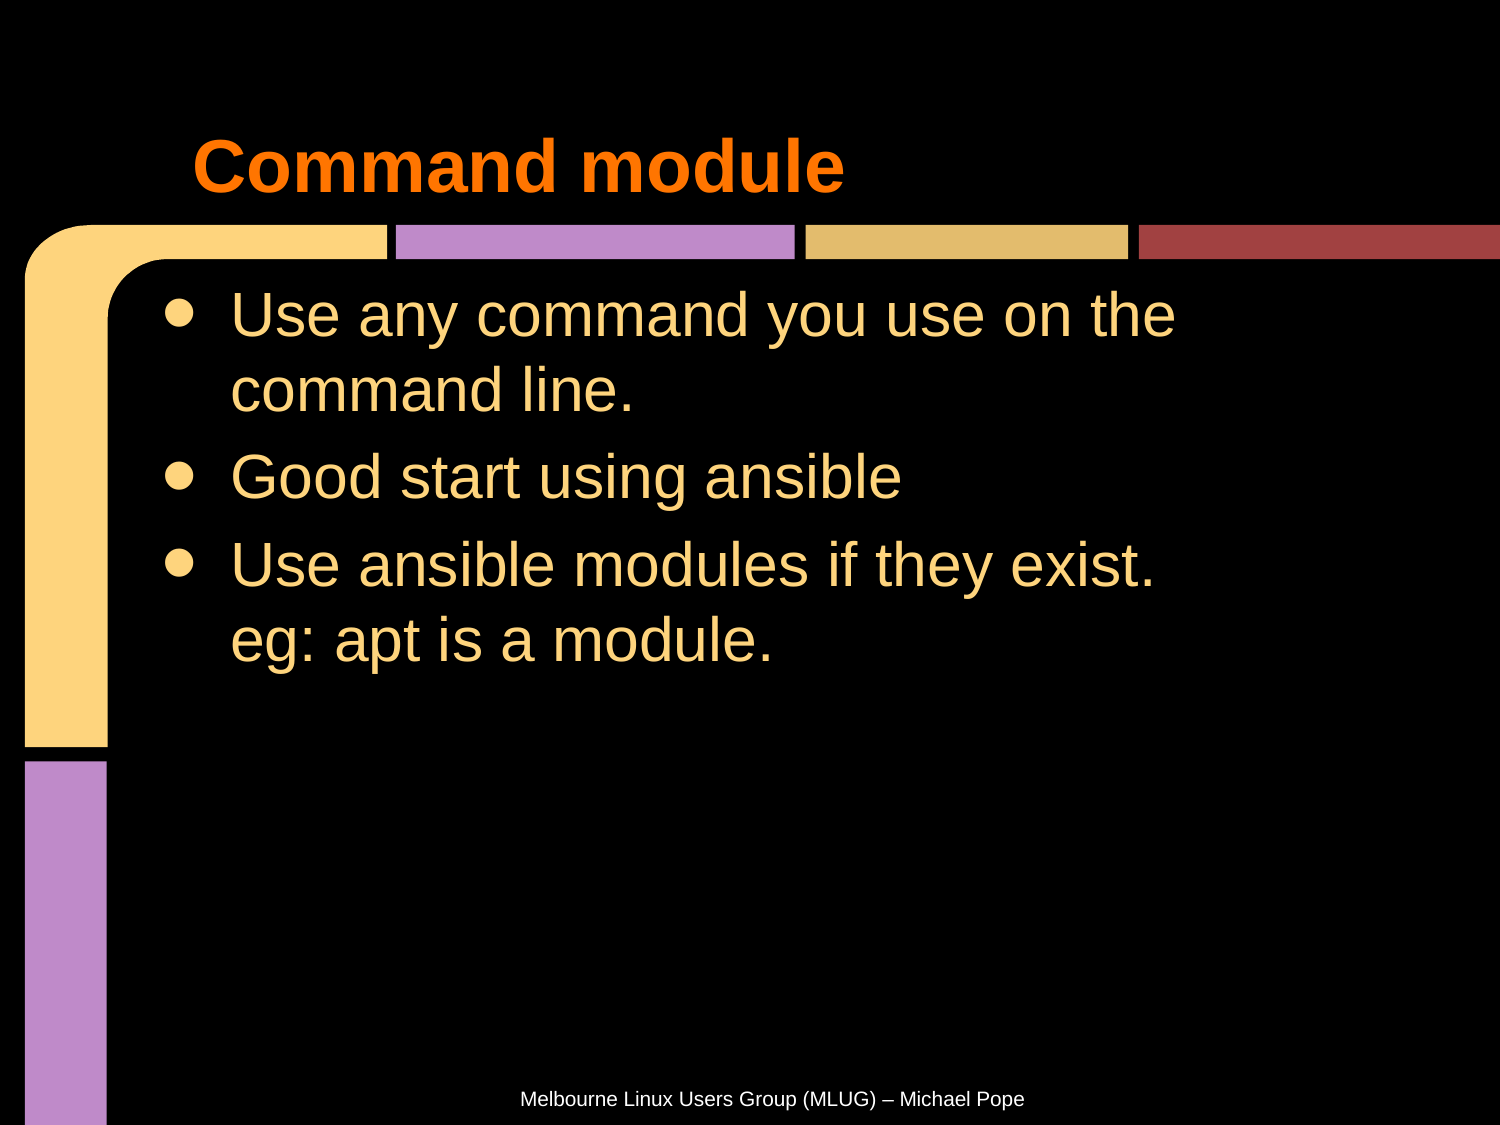

Command module
# Use any command you use on the command line.
Good start using ansible
Use ansible modules if they exist.
eg: apt is a module.